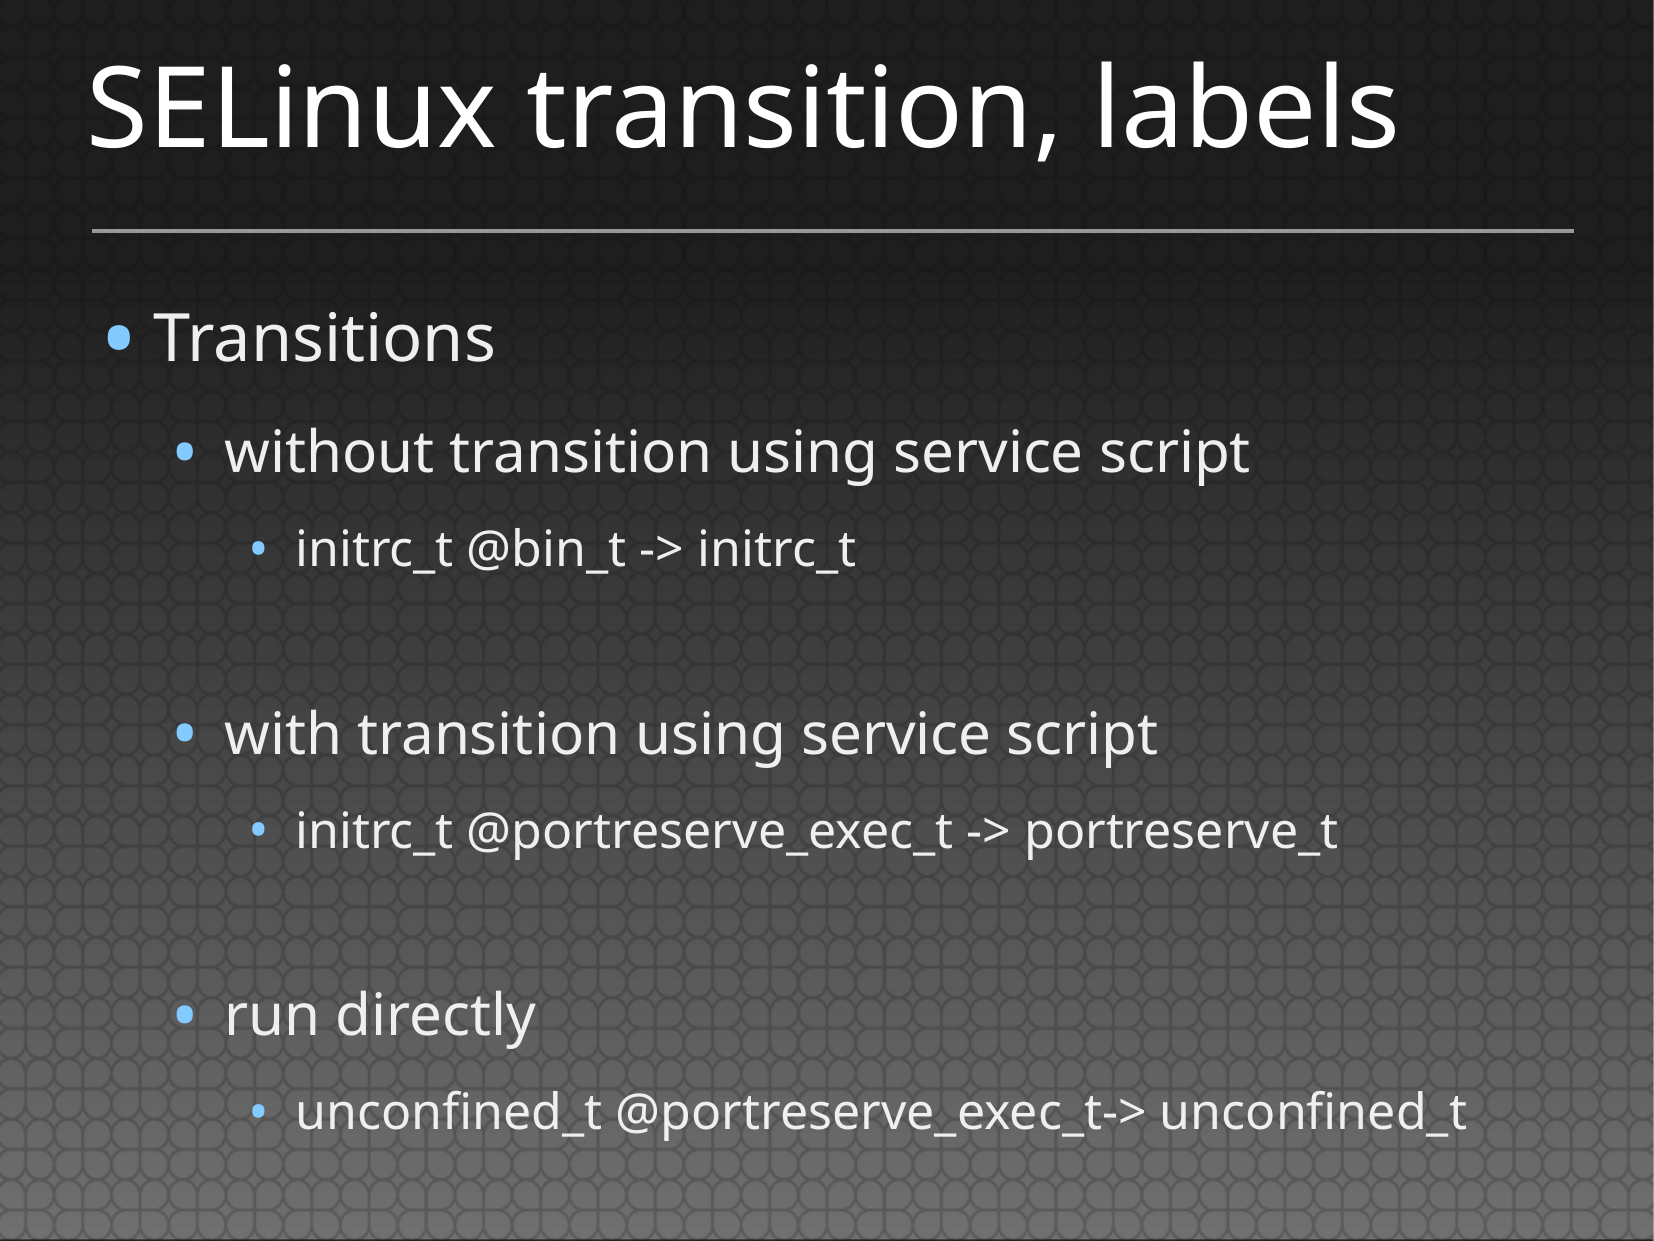

# SELinux transition, labels
Transitions
without transition using service script
initrc_t @bin_t -> initrc_t
with transition using service script
initrc_t @portreserve_exec_t -> portreserve_t
run directly
unconfined_t @portreserve_exec_t-> unconfined_t
=> SELINUX IS ALL ABOUT LABELS